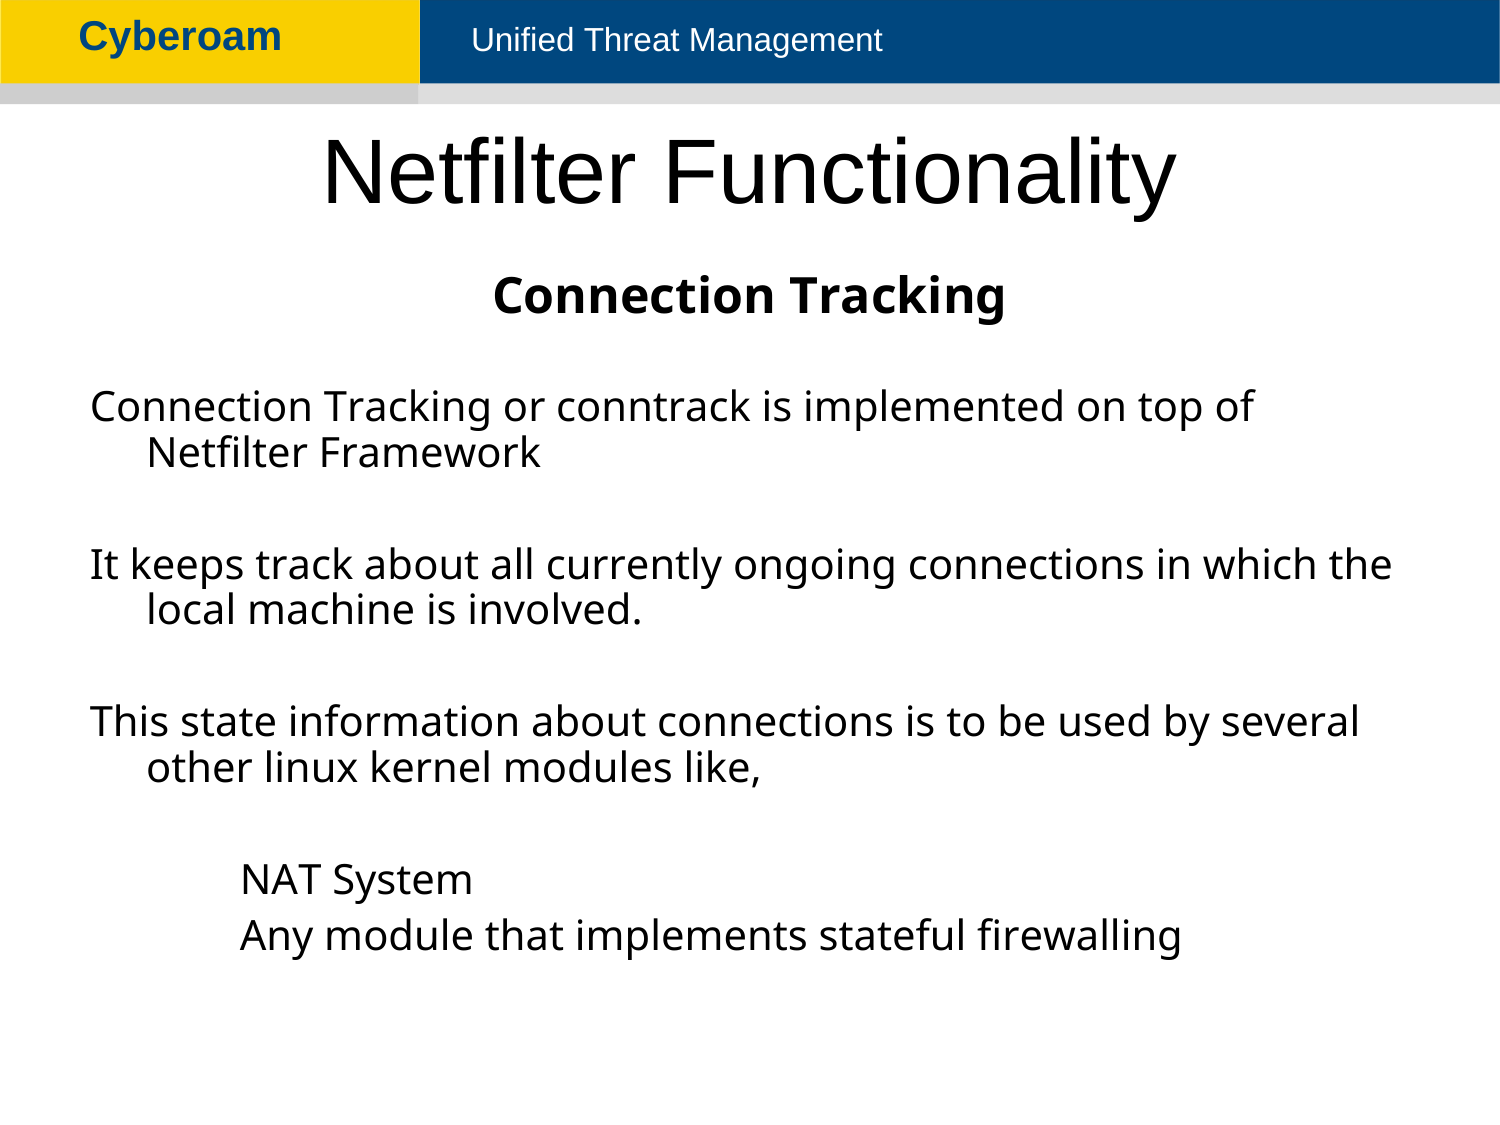

# Netfilter Functionality
Connection Tracking
Connection Tracking or conntrack is implemented on top of Netfilter Framework
It keeps track about all currently ongoing connections in which the local machine is involved.
This state information about connections is to be used by several other linux kernel modules like,
		NAT System
		Any module that implements stateful firewalling